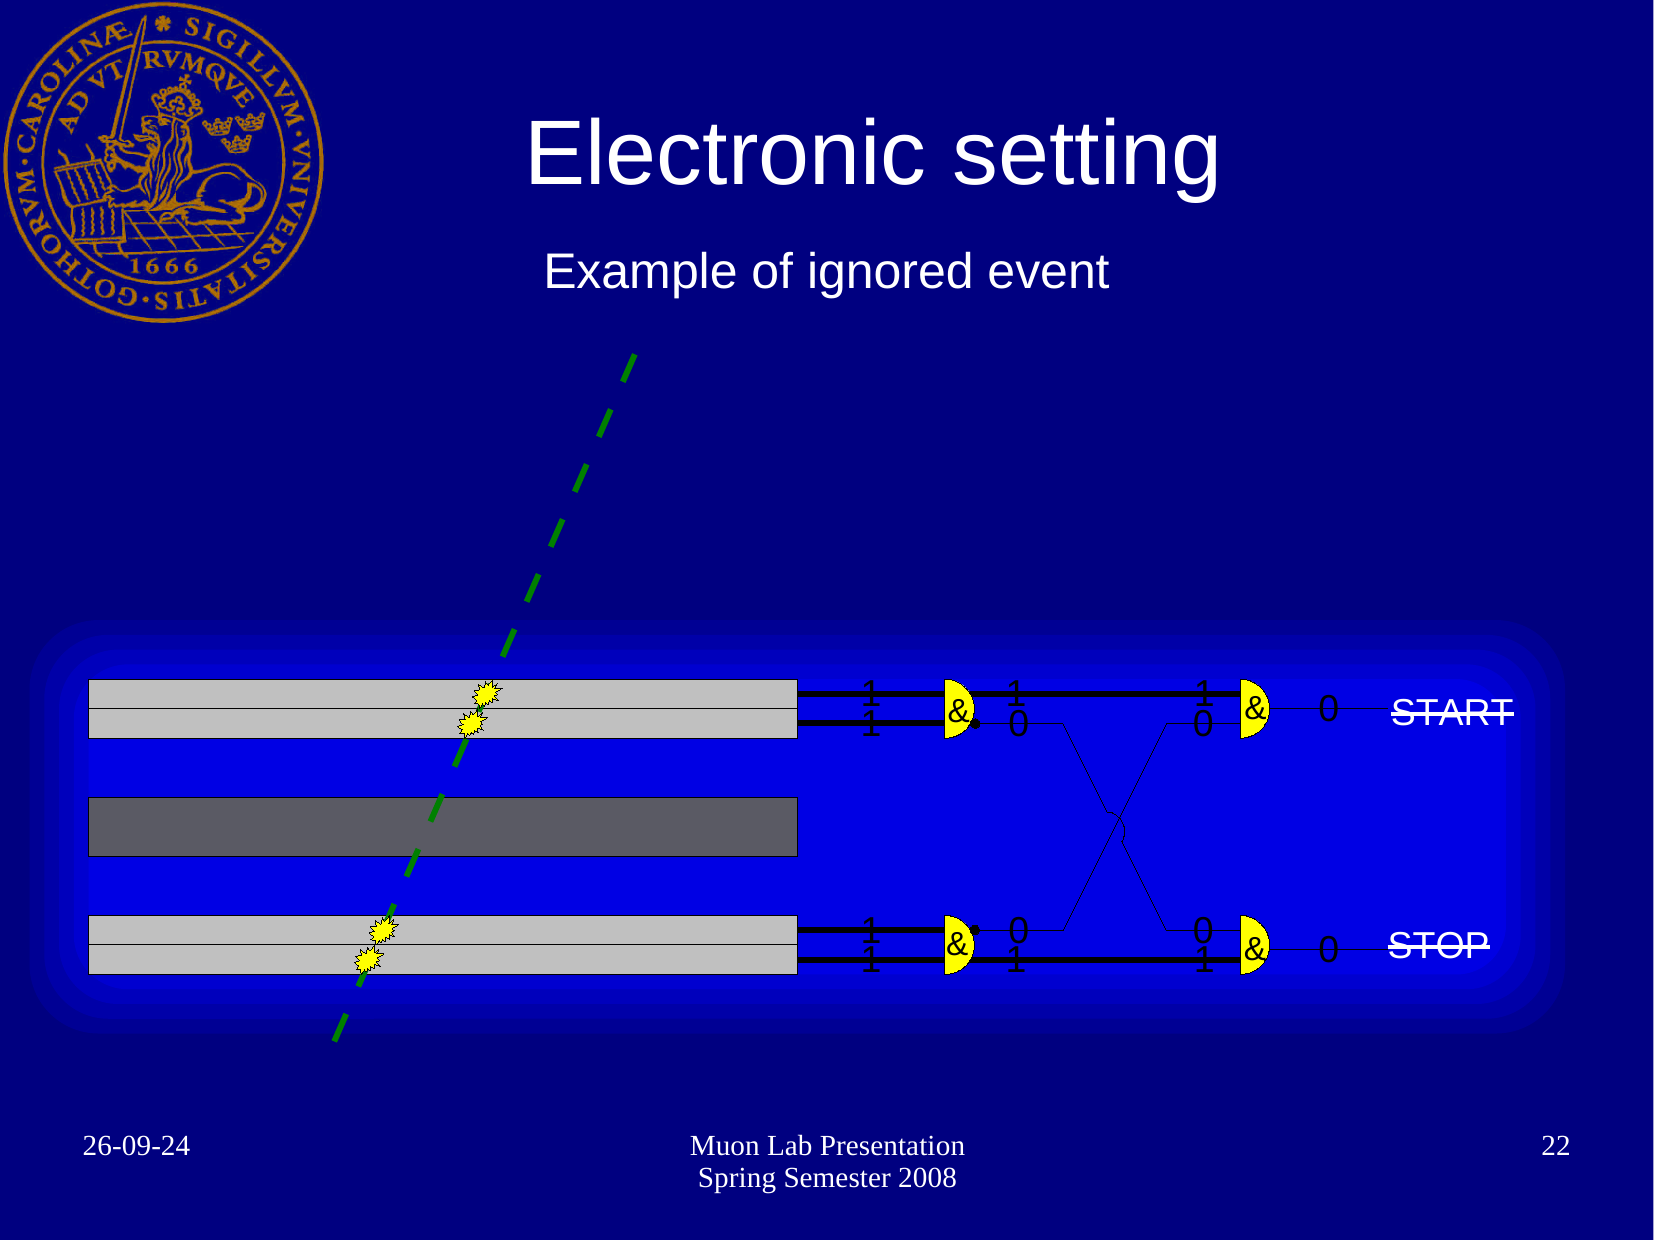

# Electronic setting
Example of ignored event
START
&
&
1
 1 1
0
1
0
0
STOP
&
&
1
0
0
0
1
 1 1
22